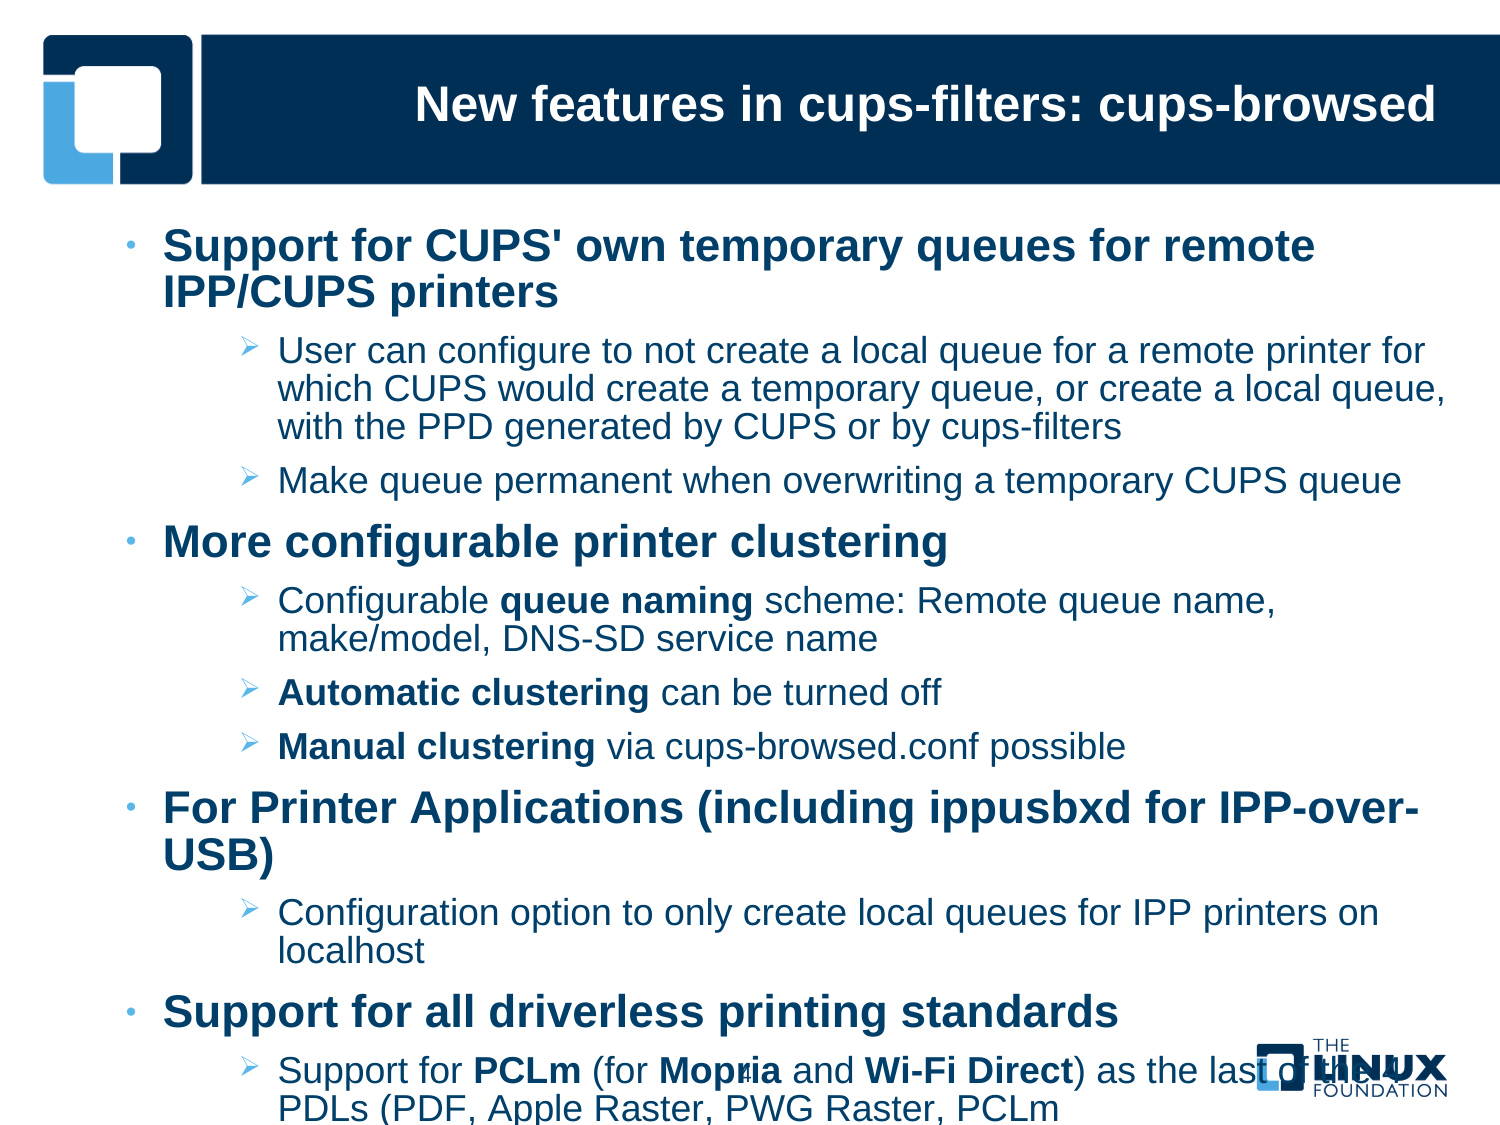

# New features in cups-filters: cups-browsed
Support for CUPS' own temporary queues for remote IPP/CUPS printers
User can configure to not create a local queue for a remote printer for which CUPS would create a temporary queue, or create a local queue, with the PPD generated by CUPS or by cups-filters
Make queue permanent when overwriting a temporary CUPS queue
More configurable printer clustering
Configurable queue naming scheme: Remote queue name, make/model, DNS-SD service name
Automatic clustering can be turned off
Manual clustering via cups-browsed.conf possible
For Printer Applications (including ippusbxd for IPP-over-USB)
Configuration option to only create local queues for IPP printers on localhost
Support for all driverless printing standards
Support for PCLm (for Mopria and Wi-Fi Direct) as the last of the 4 PDLs (PDF, Apple Raster, PWG Raster, PCLm
4